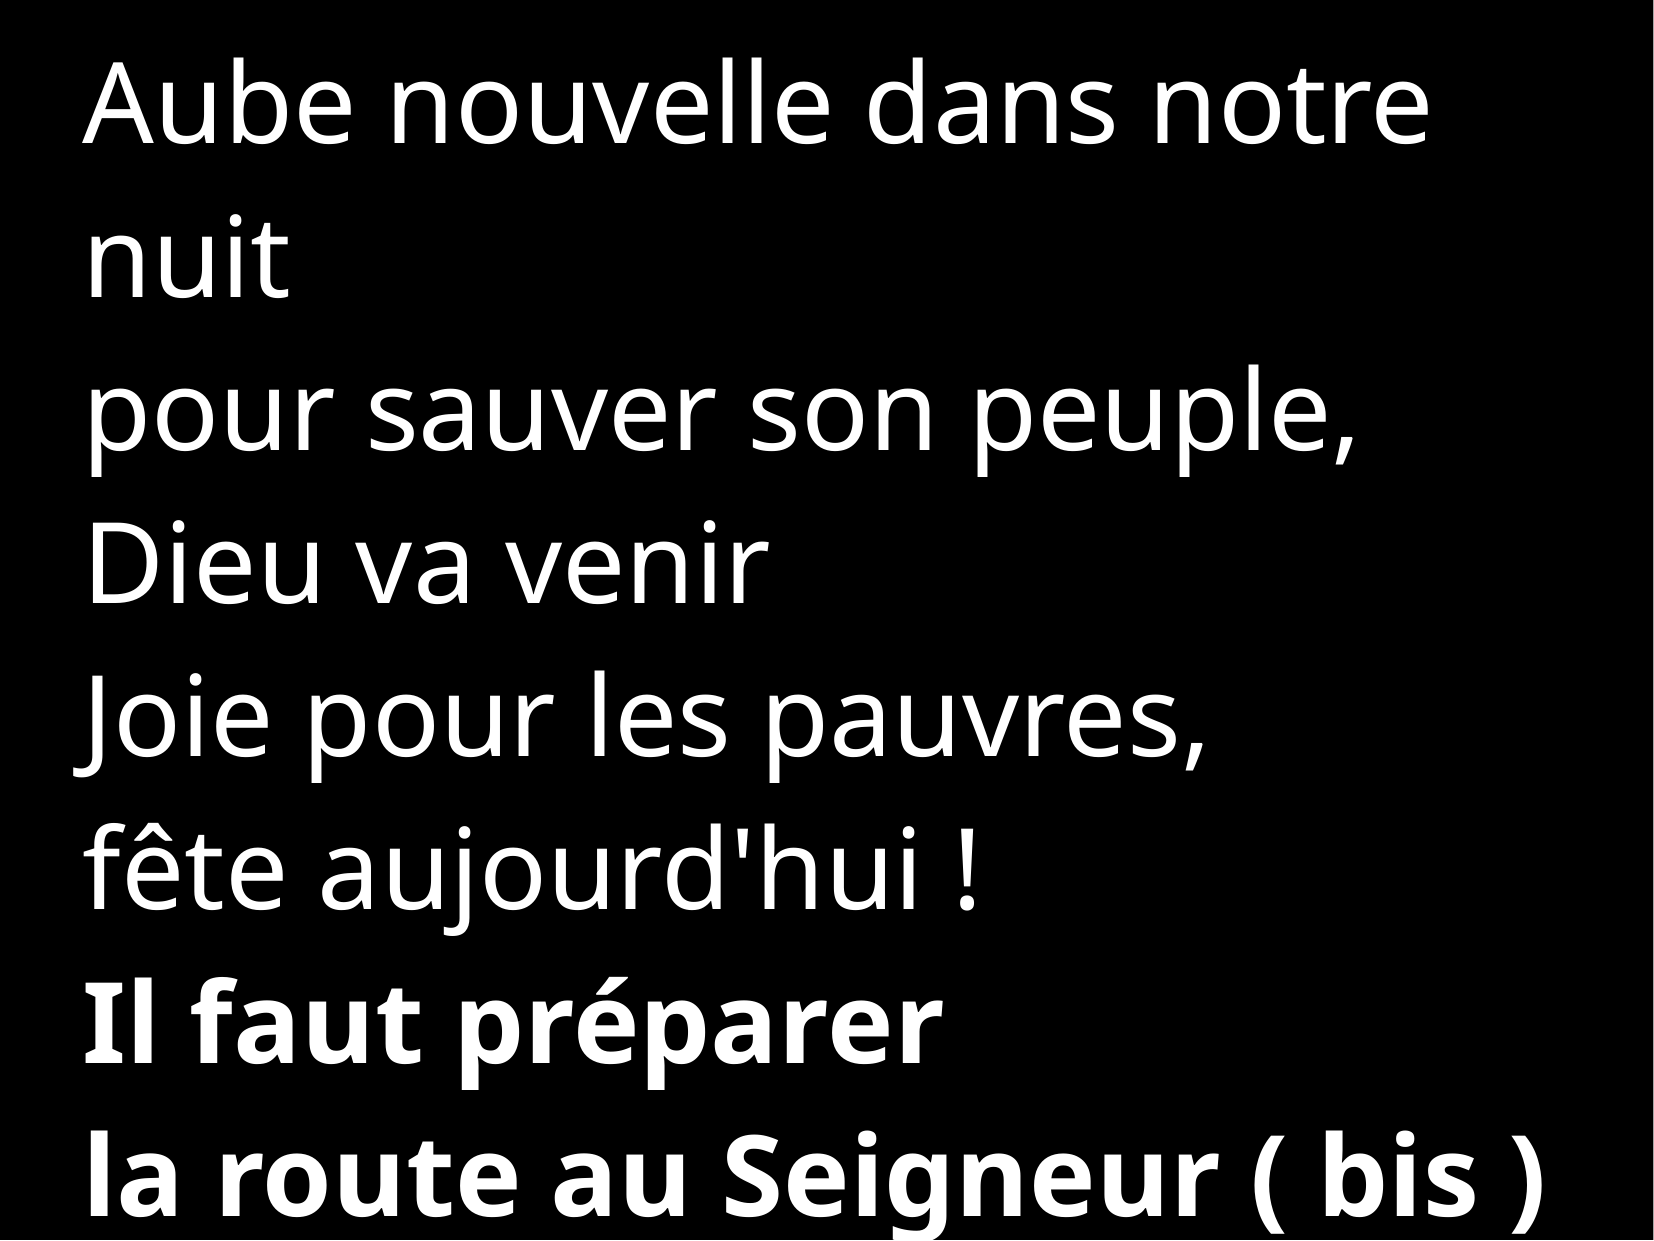

# Aube nouvelle dans notre nuit
pour sauver son peuple,
Dieu va venir
Joie pour les pauvres,
fête aujourd'hui !
Il faut préparer
la route au Seigneur ( bis )